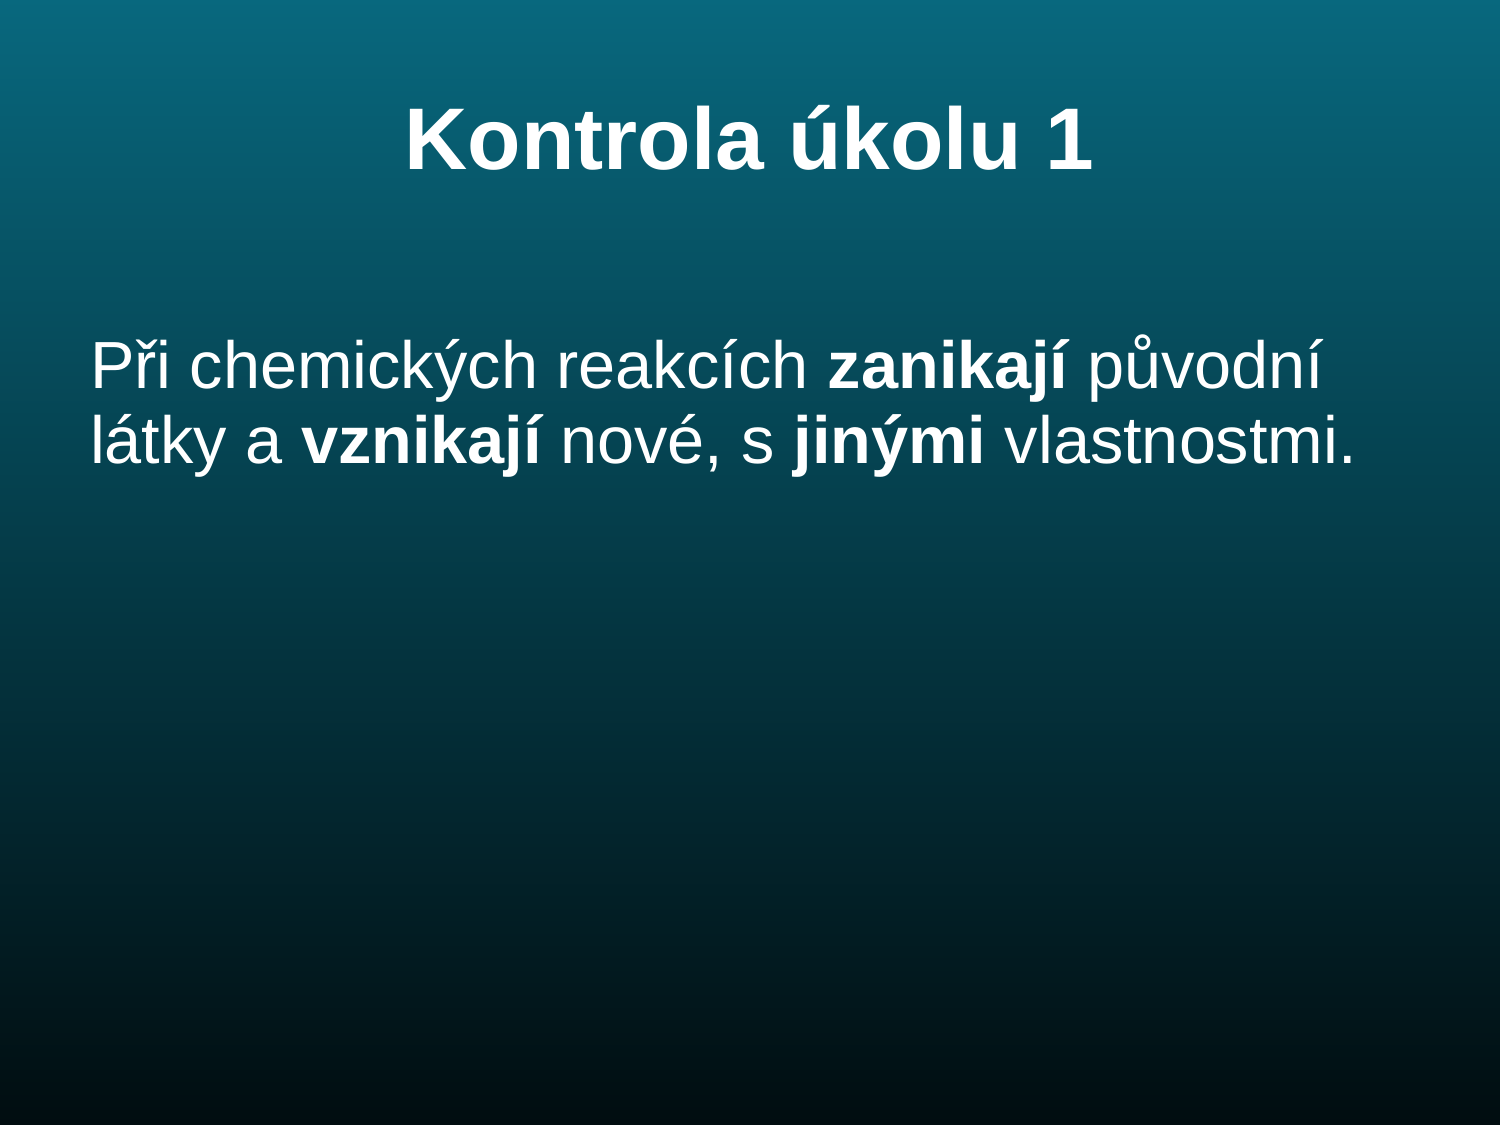

# Kontrola úkolu 1
Při chemických reakcích zanikají původní
látky a vznikají nové, s jinými vlastnostmi.